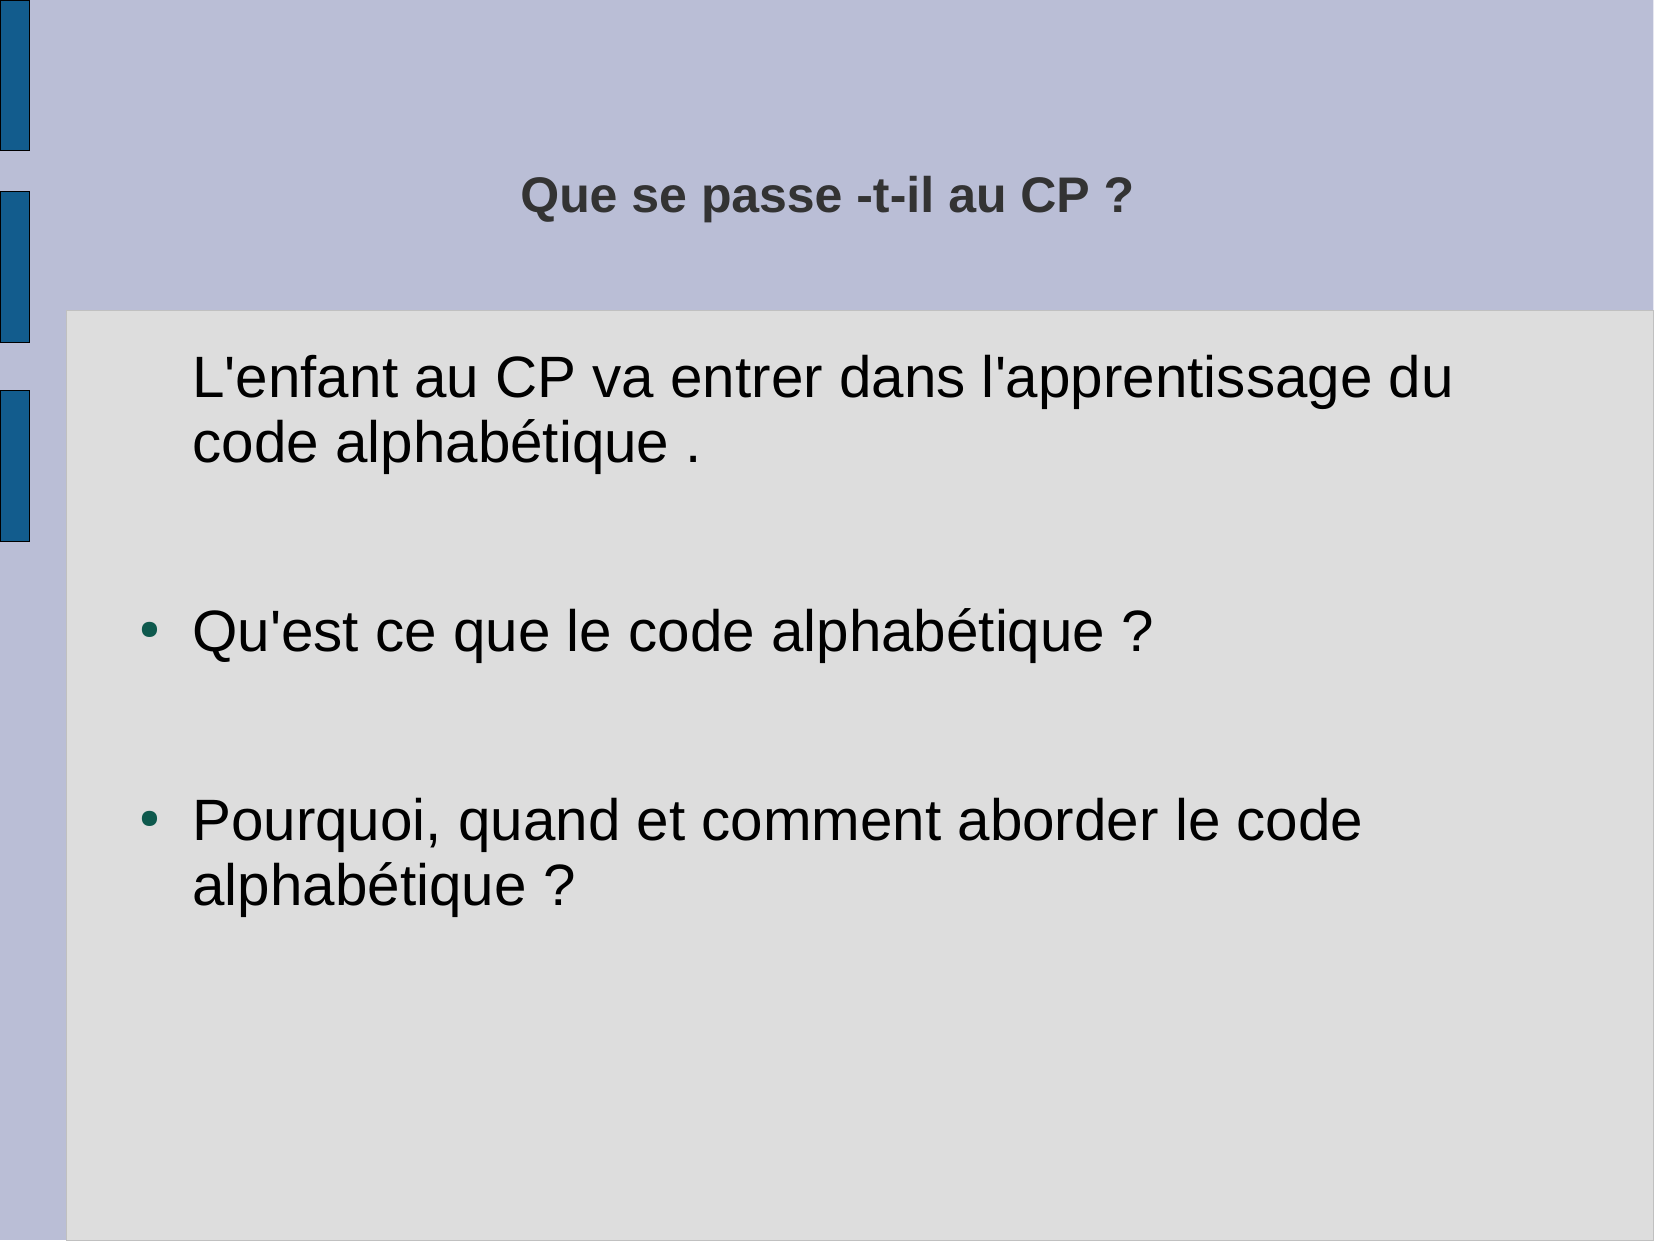

# Que se passe -t-il au CP ?
L'enfant au CP va entrer dans l'apprentissage du code alphabétique .
Qu'est ce que le code alphabétique ?
Pourquoi, quand et comment aborder le code alphabétique ?